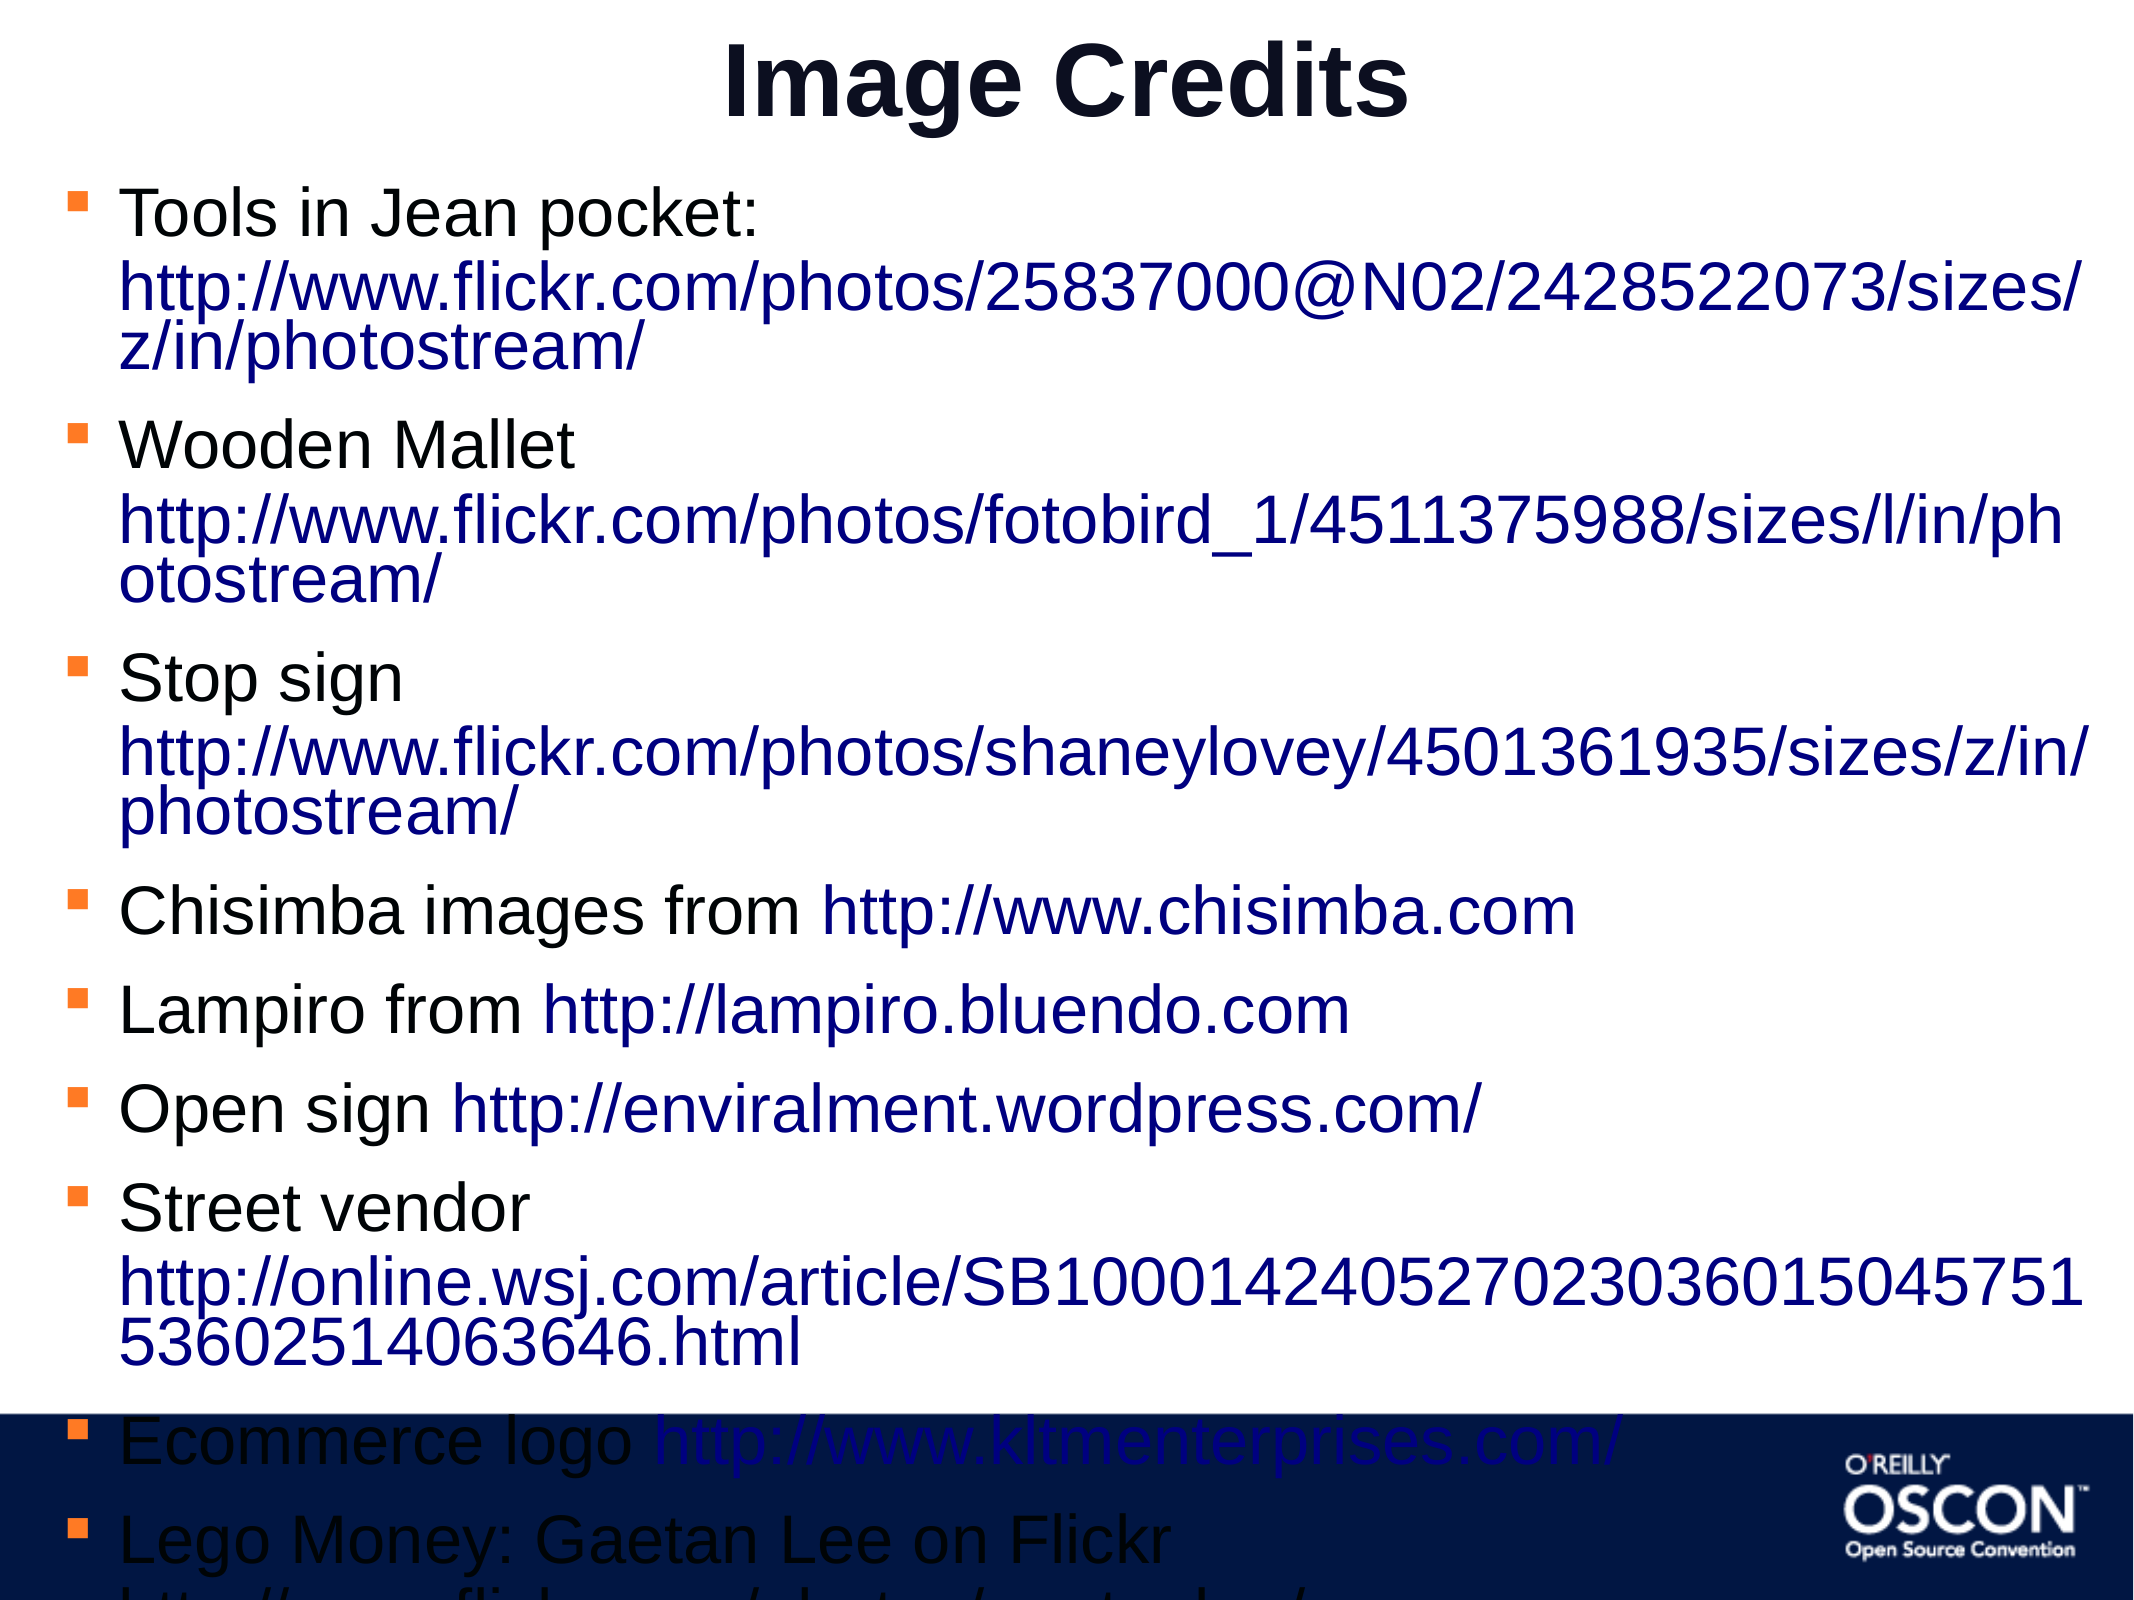

# Image Credits
Tools in Jean pocket: http://www.flickr.com/photos/25837000@N02/2428522073/sizes/z/in/photostream/
Wooden Mallet http://www.flickr.com/photos/fotobird_1/4511375988/sizes/l/in/photostream/
Stop sign http://www.flickr.com/photos/shaneylovey/4501361935/sizes/z/in/photostream/
Chisimba images from http://www.chisimba.com
Lampiro from http://lampiro.bluendo.com
Open sign http://enviralment.wordpress.com/
Street vendor http://online.wsj.com/article/SB10001424052702303601504575153602514063646.html
Ecommerce logo http://www.kltmenterprises.com/
Lego Money: Gaetan Lee on Flickr http://www.flickr.com/photos/gaetanlee/